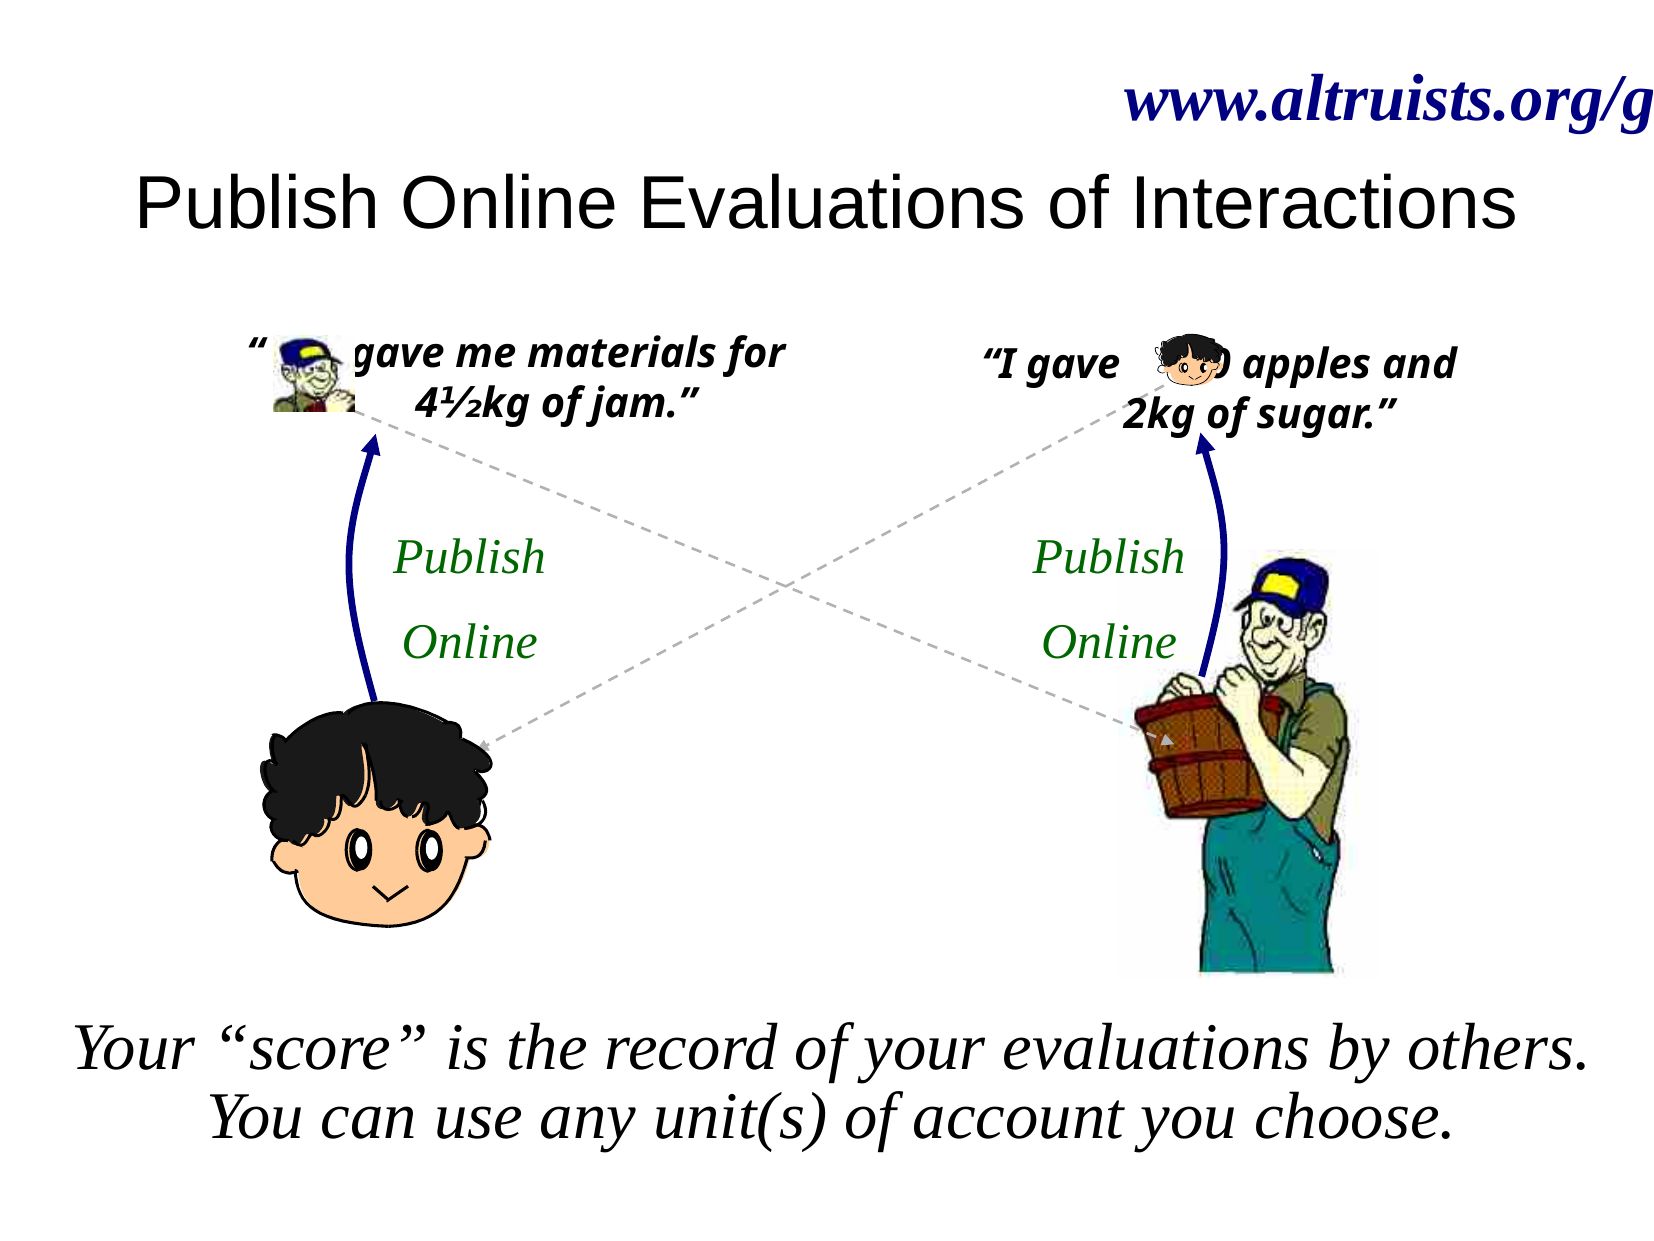

www.altruists.org/ge
# Publish Online Evaluations of Interactions
“ gave me materials for 4½kg of jam.”
“I gave 10 apples and 2kg of sugar.”
Publish
Online
Publish
Online
Your “score” is the record of your evaluations by others. You can use any unit(s) of account you choose.